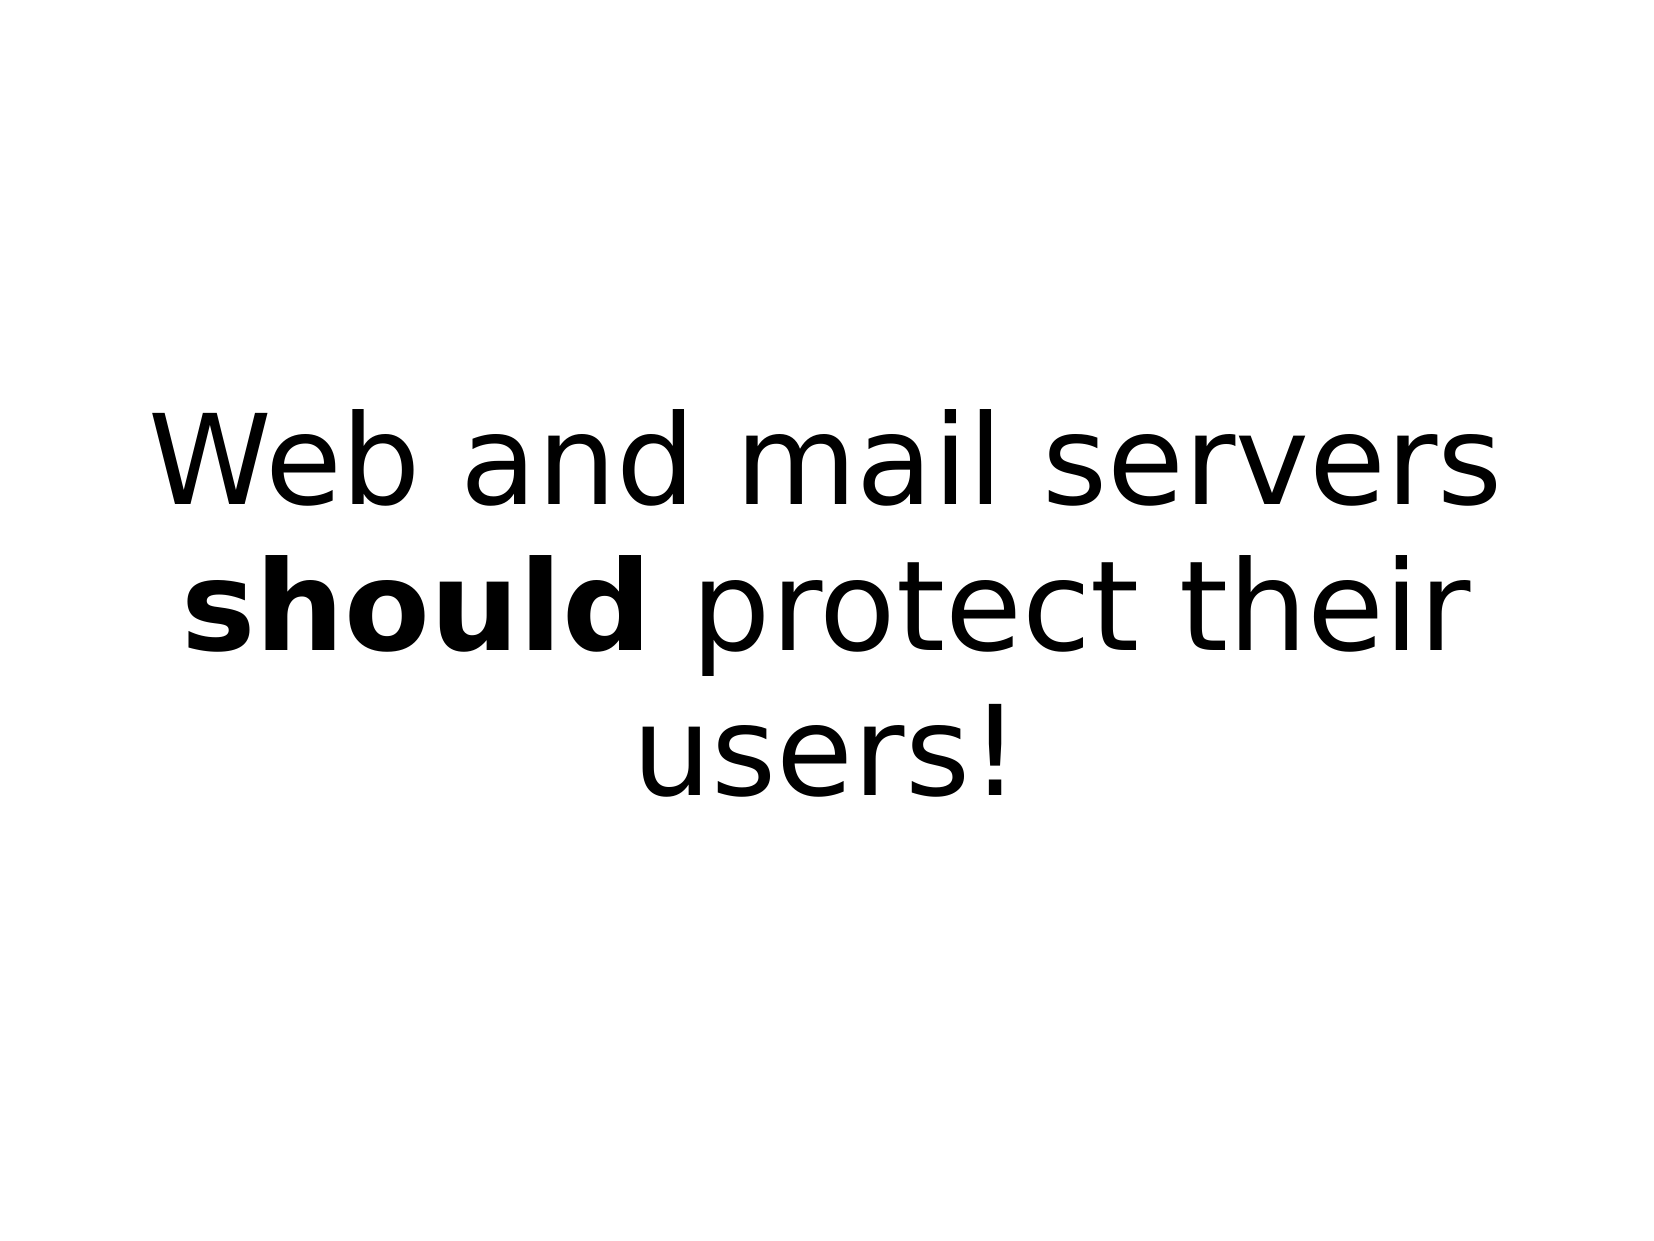

# Web and mail servers should protect their users!